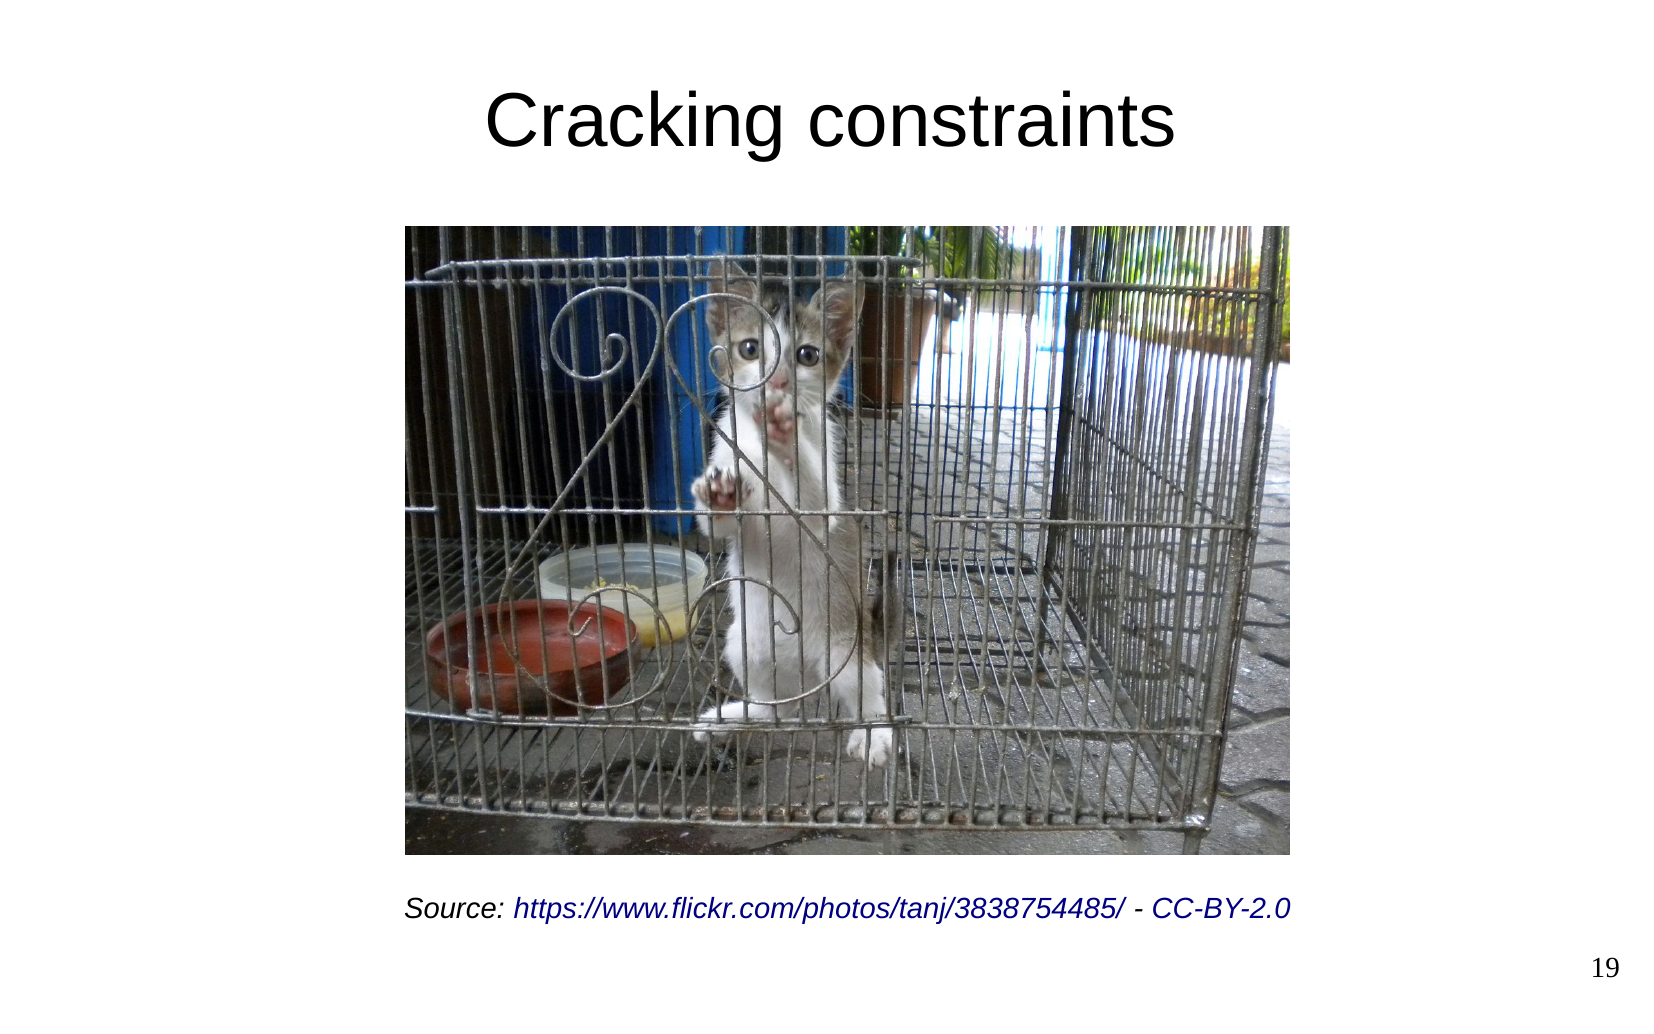

# Cracking constraints
Source: https://www.flickr.com/photos/tanj/3838754485/ - CC-BY-2.0